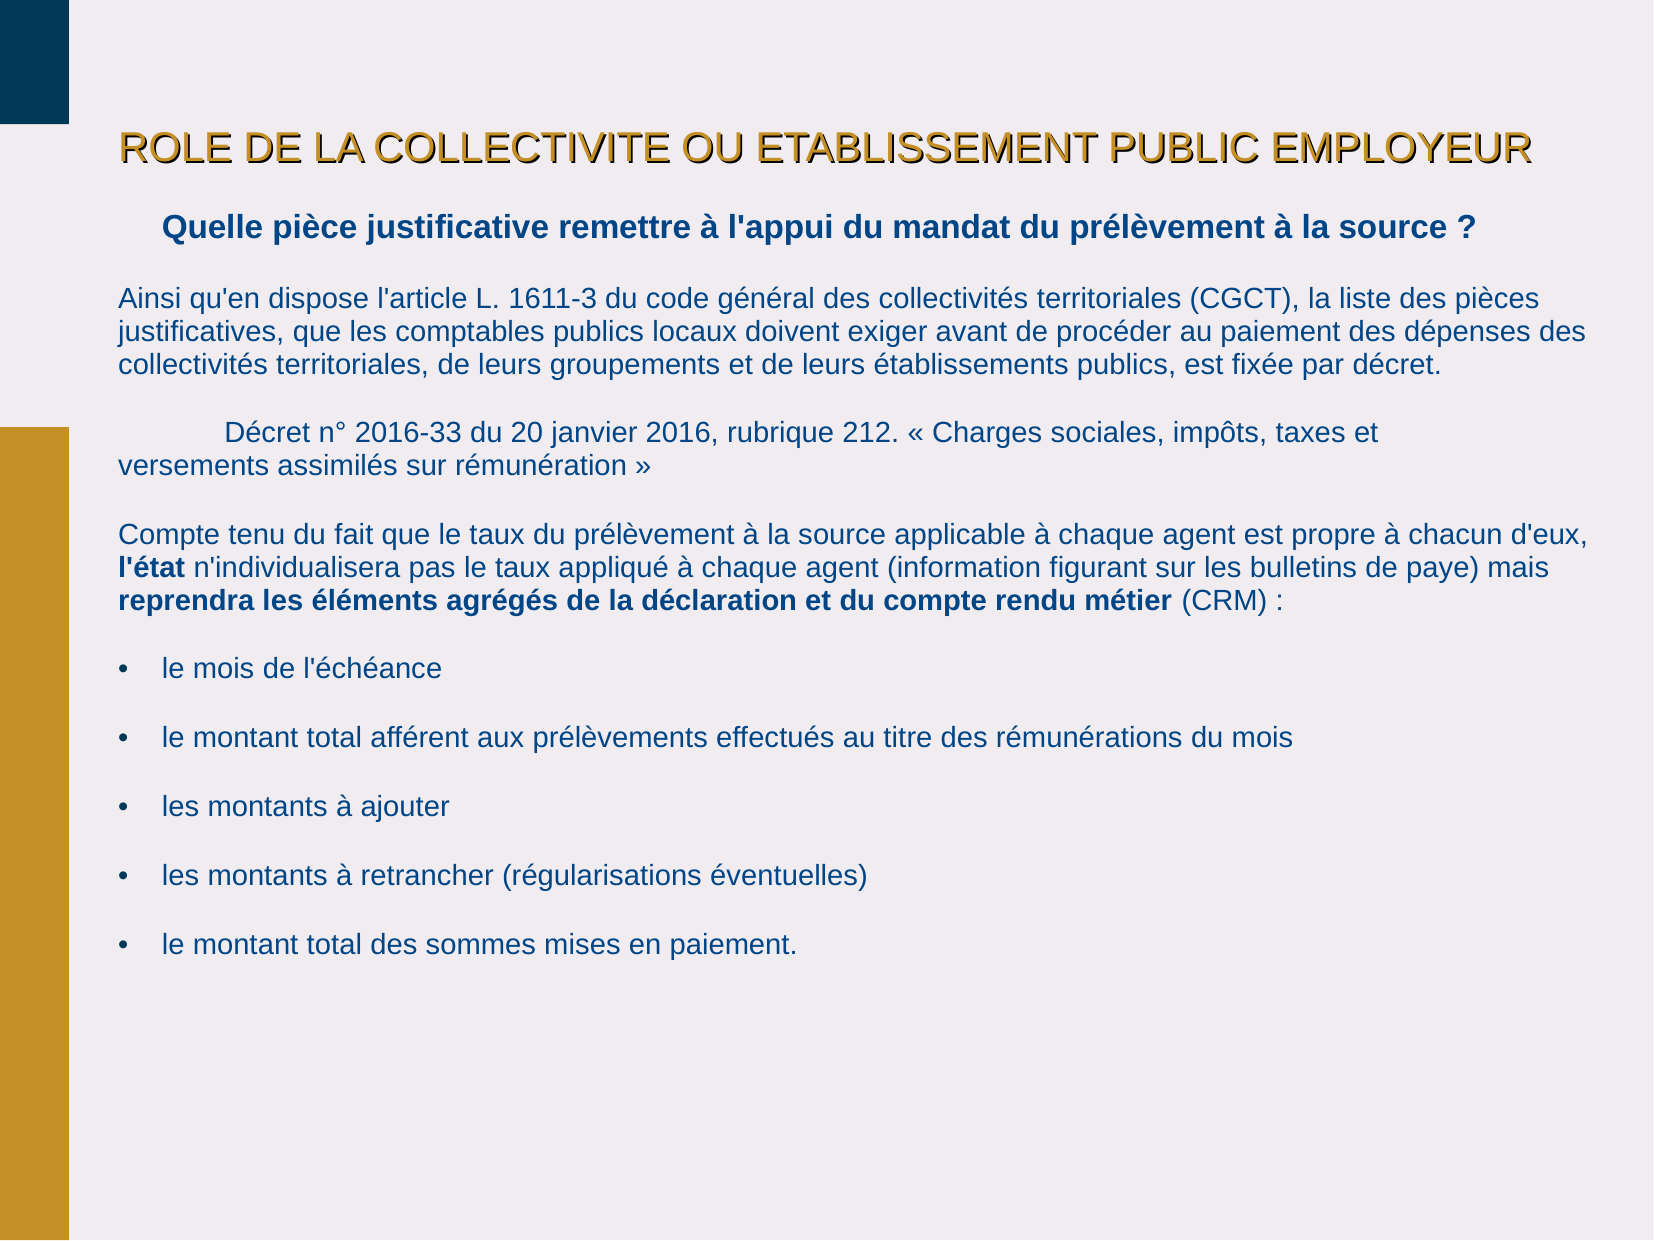

# ROLE DE LA COLLECTIVITE OU ETABLISSEMENT PUBLIC EMPLOYEUR
Quelle pièce justificative remettre à l'appui du mandat du prélèvement à la source ?
Ainsi qu'en dispose l'article L. 1611-3 du code général des collectivités territoriales (CGCT), la liste des pièces justificatives, que les comptables publics locaux doivent exiger avant de procéder au paiement des dépenses des collectivités territoriales, de leurs groupements et de leurs établissements publics, est fixée par décret.
 	Décret n° 2016-33 du 20 janvier 2016, rubrique 212. « Charges sociales, impôts, taxes et 	versements assimilés sur rémunération »
Compte tenu du fait que le taux du prélèvement à la source applicable à chaque agent est propre à chacun d'eux, l'état n'individualisera pas le taux appliqué à chaque agent (information figurant sur les bulletins de paye) mais reprendra les éléments agrégés de la déclaration et du compte rendu métier (CRM) :
le mois de l'échéance
le montant total afférent aux prélèvements effectués au titre des rémunérations du mois
les montants à ajouter
les montants à retrancher (régularisations éventuelles)
le montant total des sommes mises en paiement.